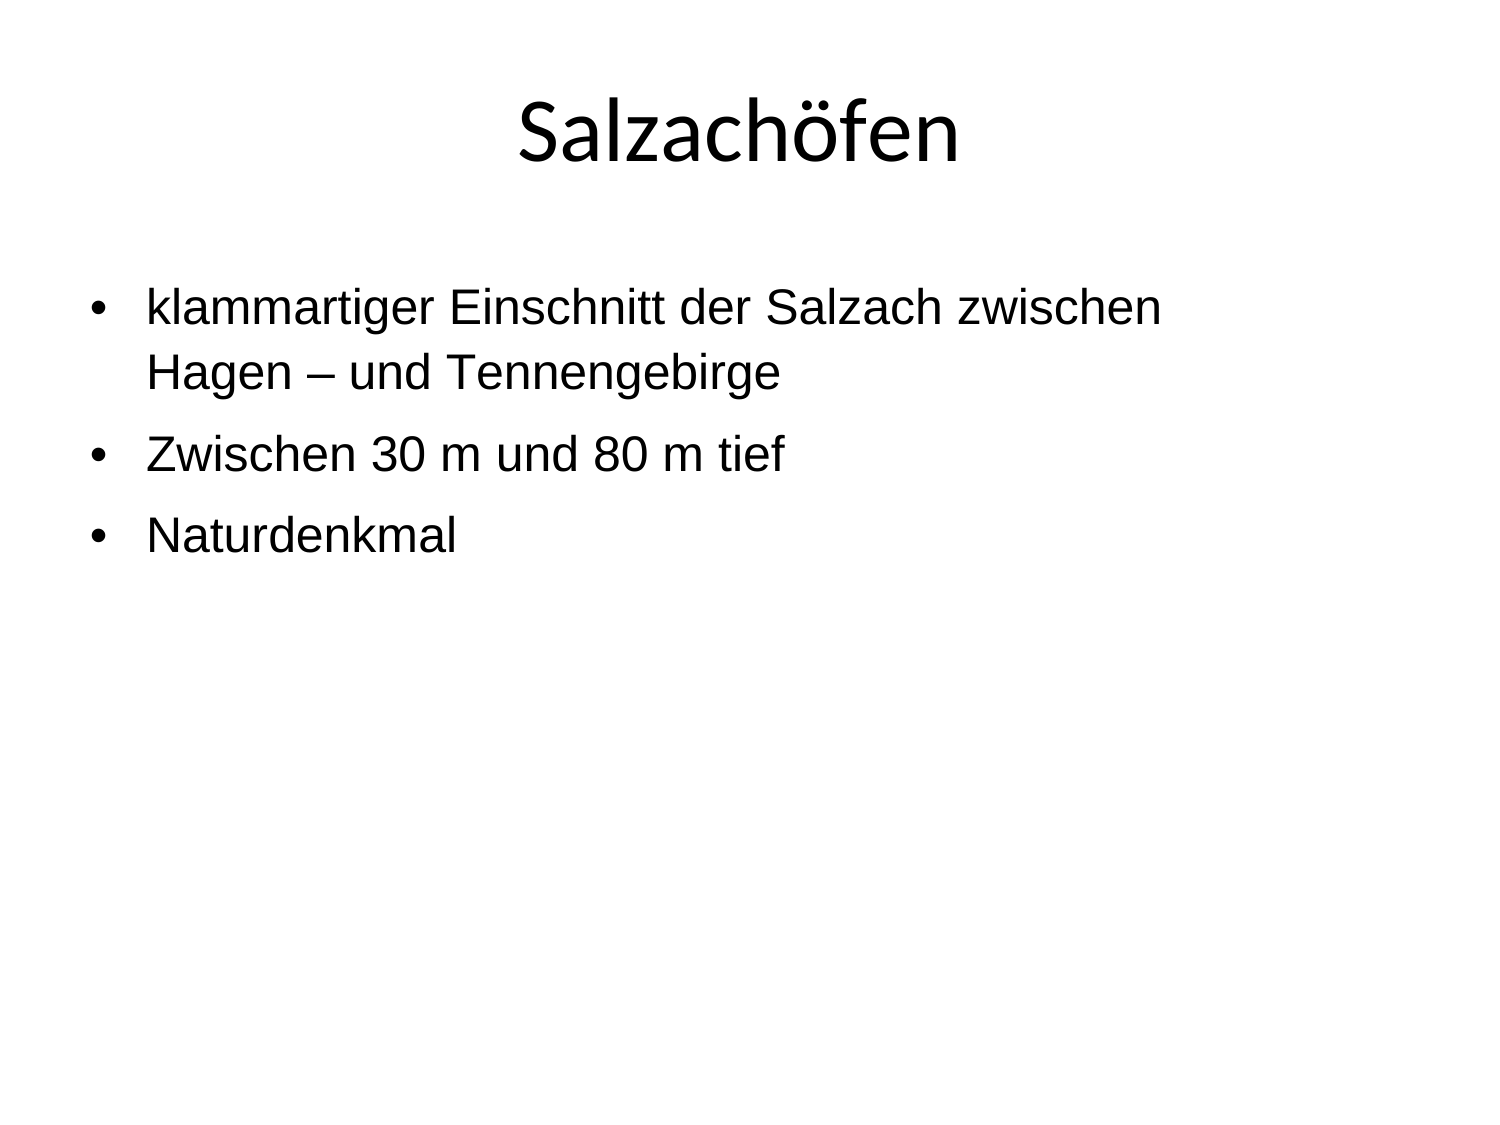

# Salzachöfen
klammartiger Einschnitt der Salzach zwischen
Hagen – und Tennengebirge
Zwischen 30 m und 80 m tief
Naturdenkmal